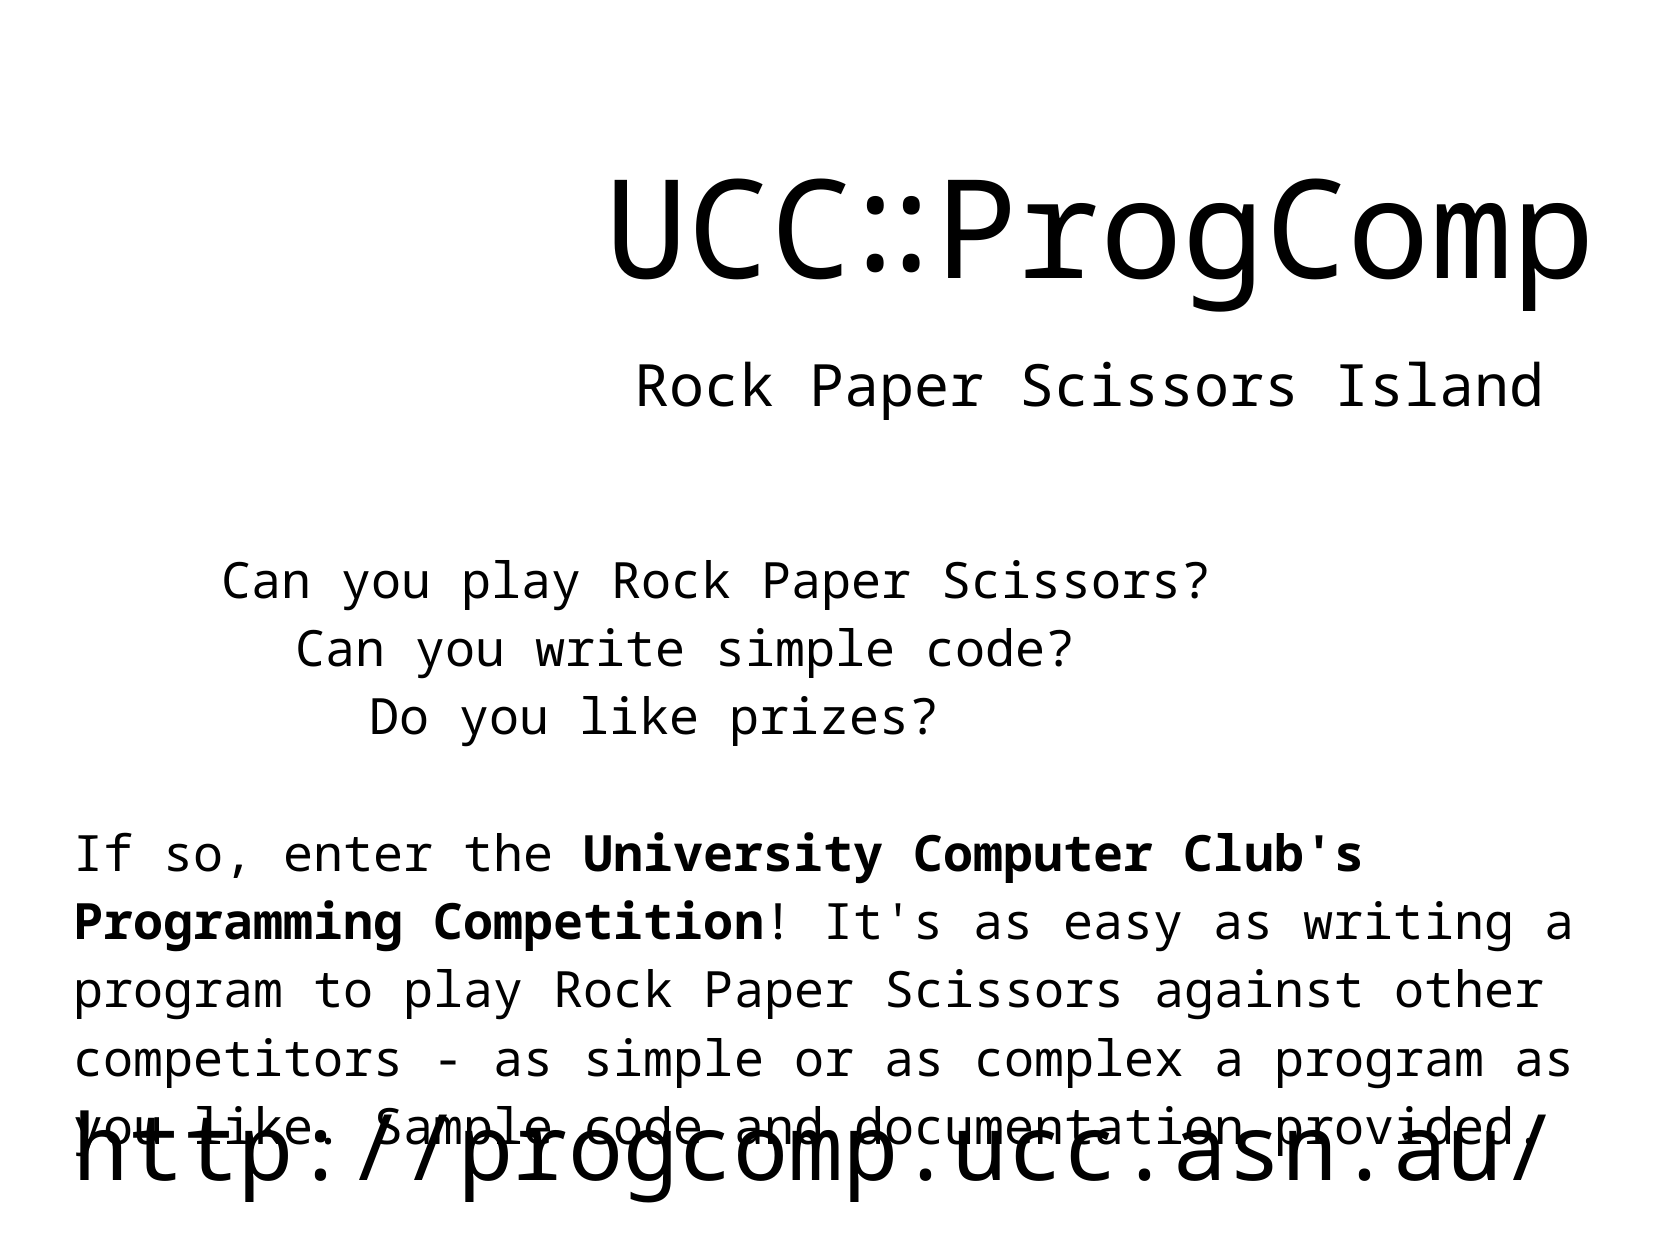

:
:
UCC ProgComp
Rock Paper Scissors Island
		Can you play Rock Paper Scissors?
			Can you write simple code?
				Do you like prizes?
If so, enter the University Computer Club's Programming Competition! It's as easy as writing a program to play Rock Paper Scissors against other competitors - as simple or as complex a program as you like. Sample code and documentation provided.
http://progcomp.ucc.asn.au/